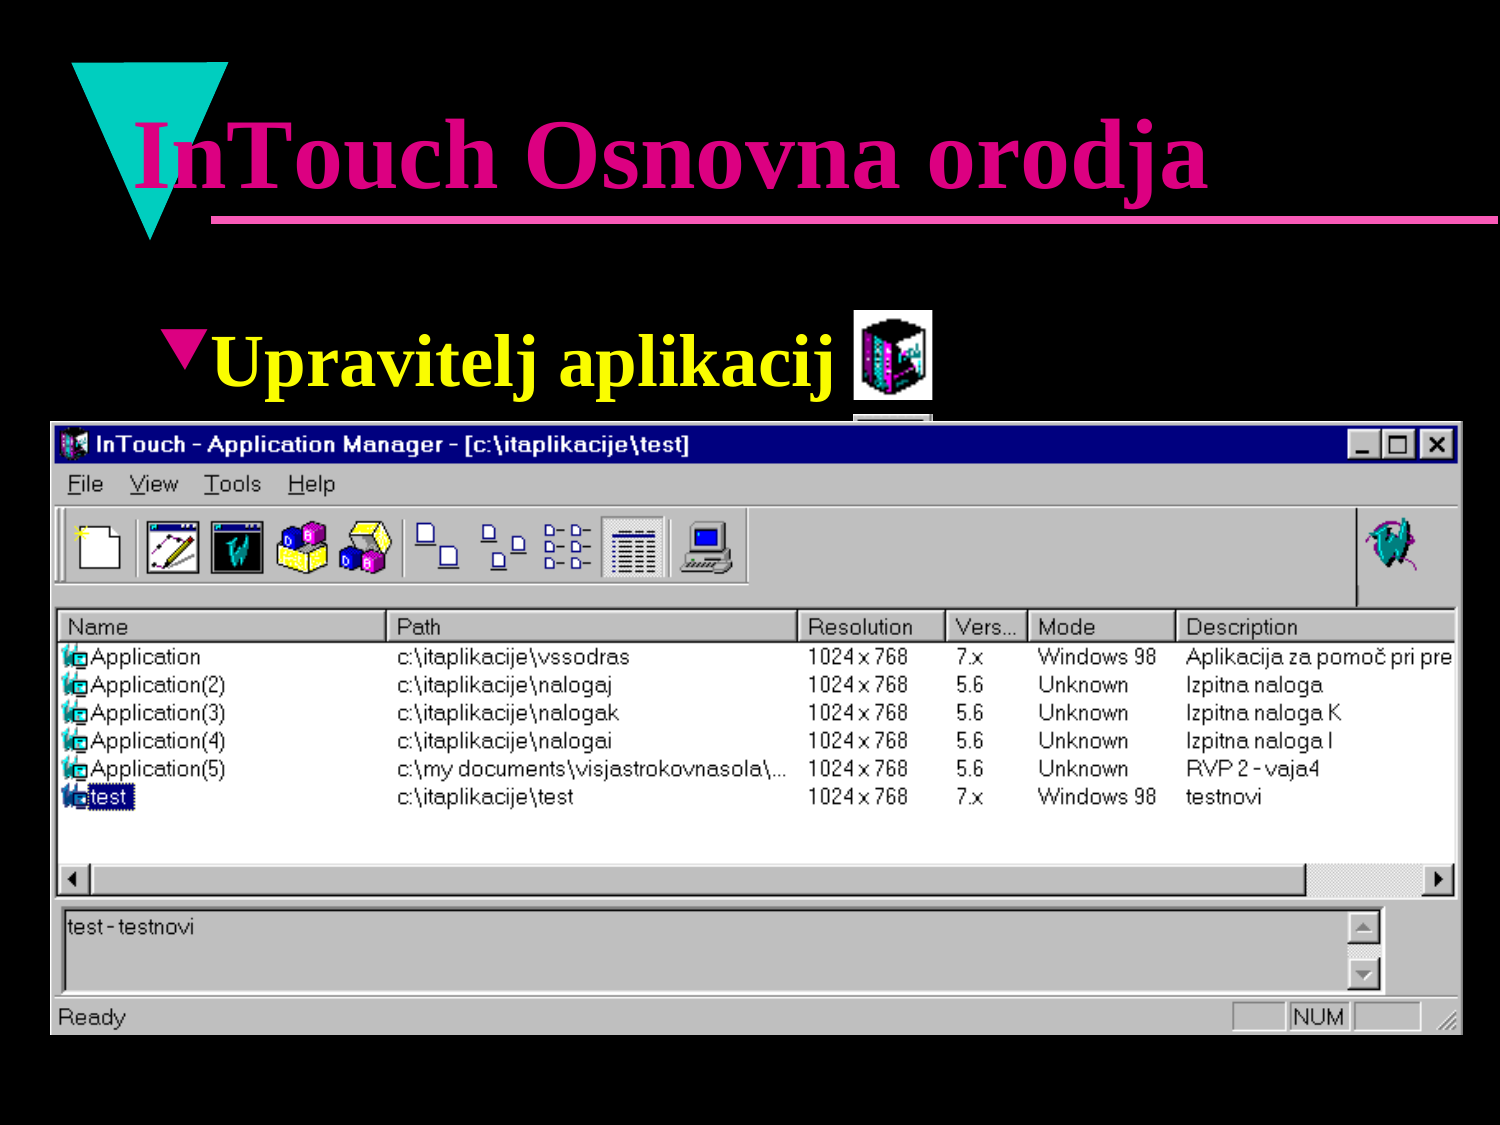

# InTouch Osnovna orodja
Upravitelj aplikacij
Razvojno orodje
Orodje za delovanje v realnem času
RVP2
Orodja - Razvojno okolje (Window Maker)
3